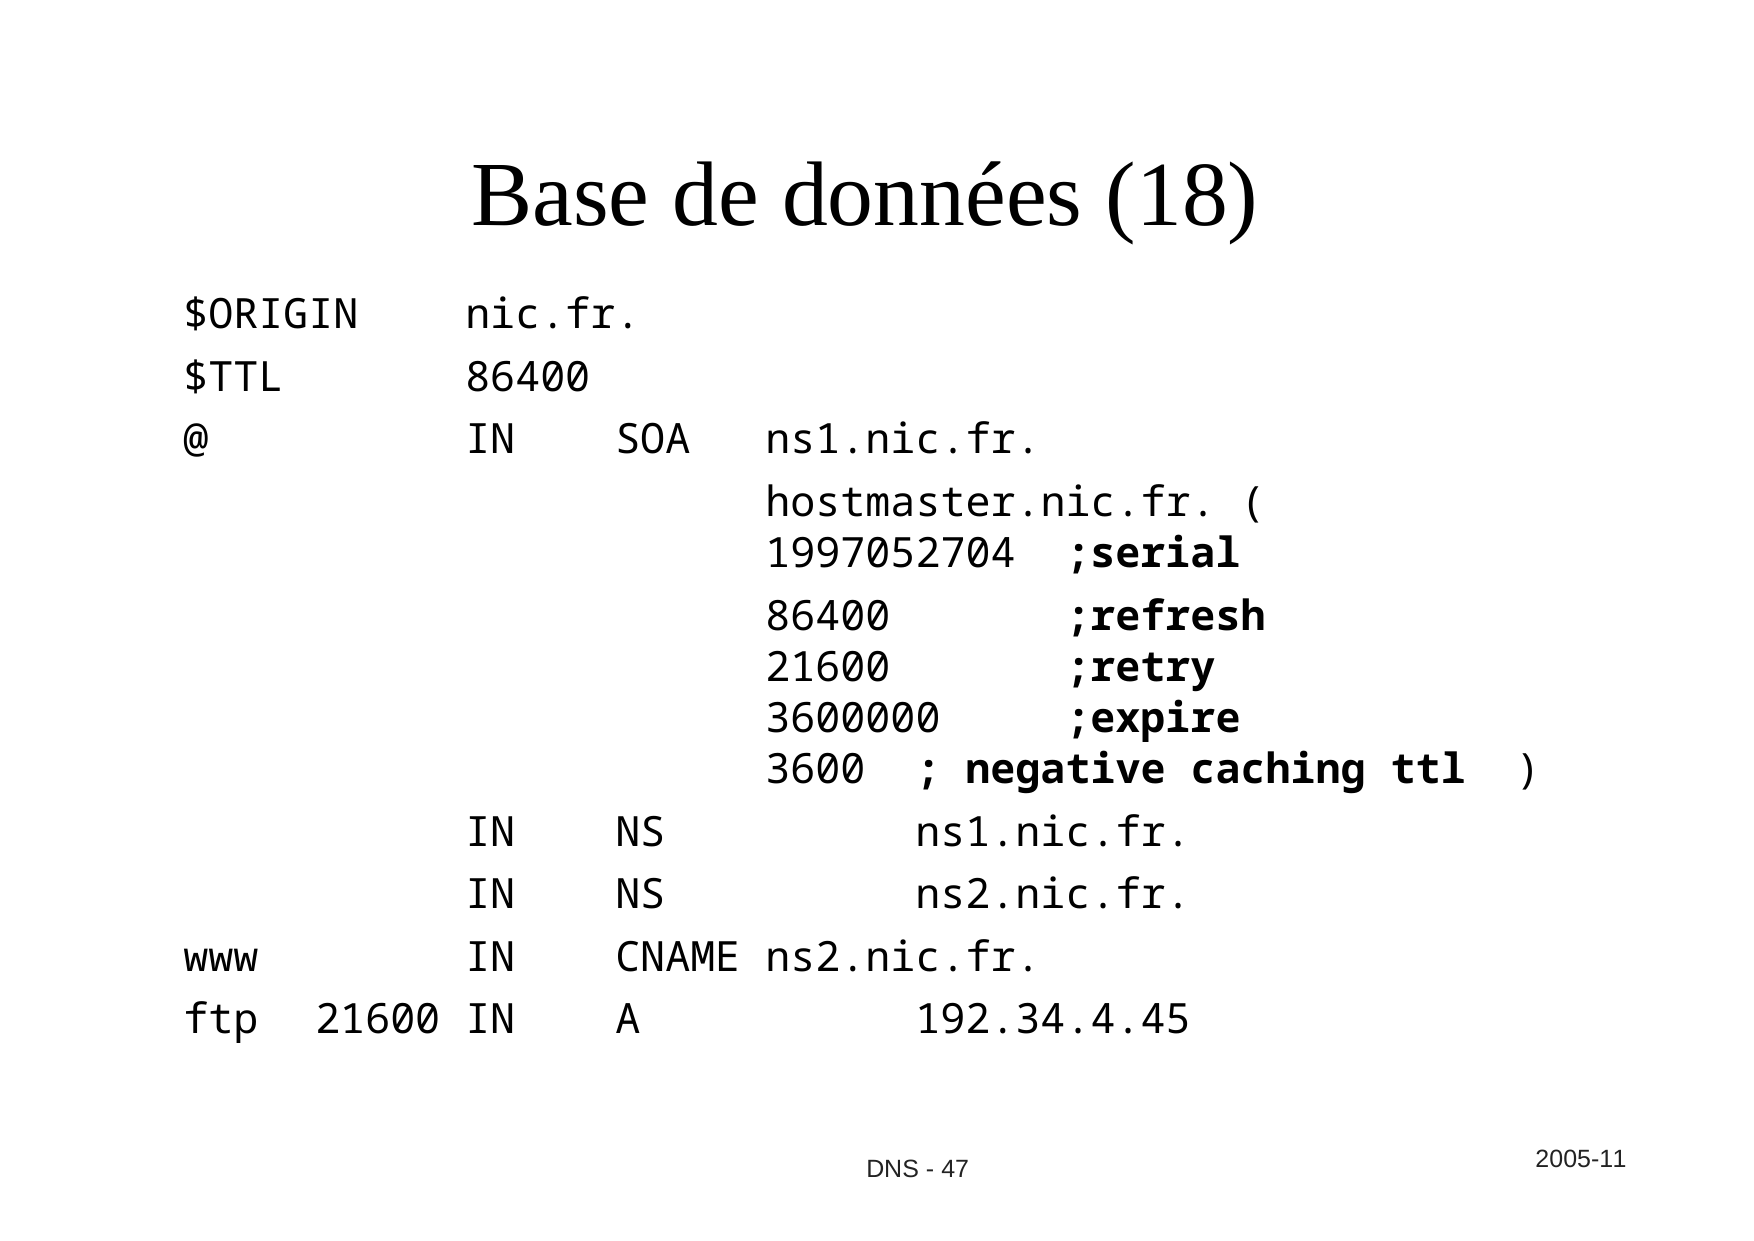

# Base de données (18)
$ORIGIN 	nic.fr.
$TTL		86400
@		IN	SOA	ns1.nic.fr.
 				hostmaster.nic.fr. (
				1997052704	;serial
				86400		;refresh
				21600		;retry
				3600000	;expire
				3600	; negative caching ttl )
		IN	NS		ns1.nic.fr.
		IN	NS		ns2.nic.fr.
www		IN 	CNAME	ns2.nic.fr.
ftp 	21600	IN	A		192.34.4.45